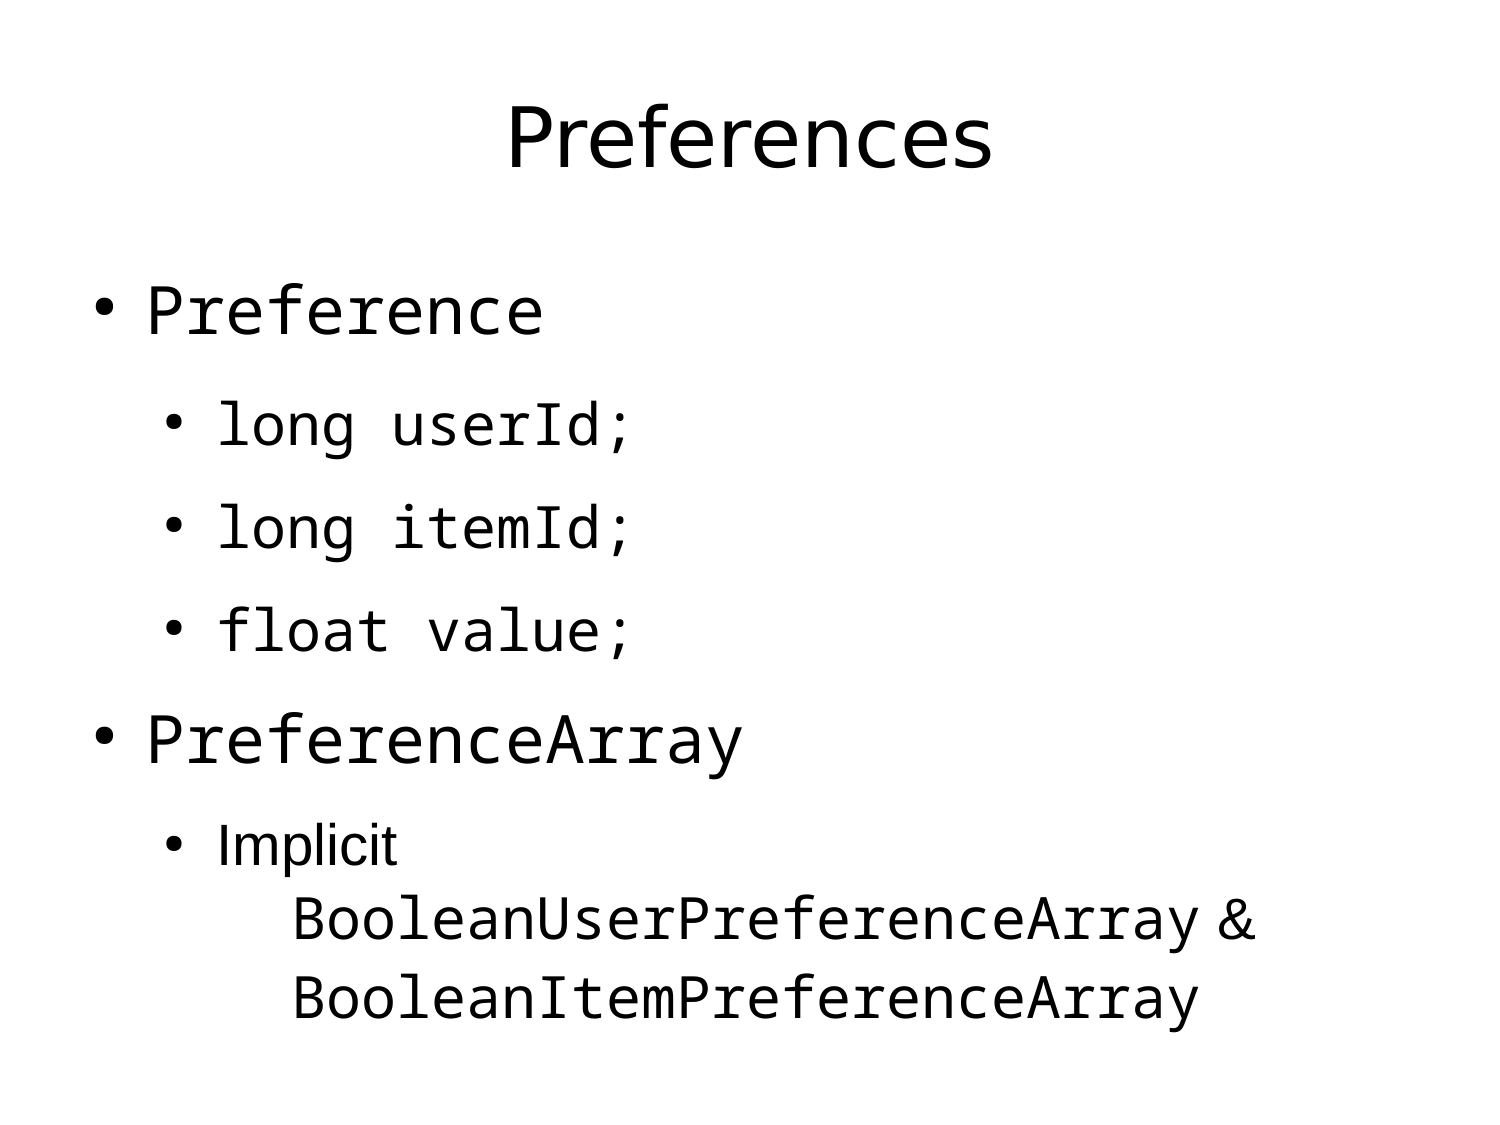

# Preferences
Preference
long userId;
long itemId;
float value;
PreferenceArray
Implicit
	BooleanUserPreferenceArray & 	BooleanItemPreferenceArray